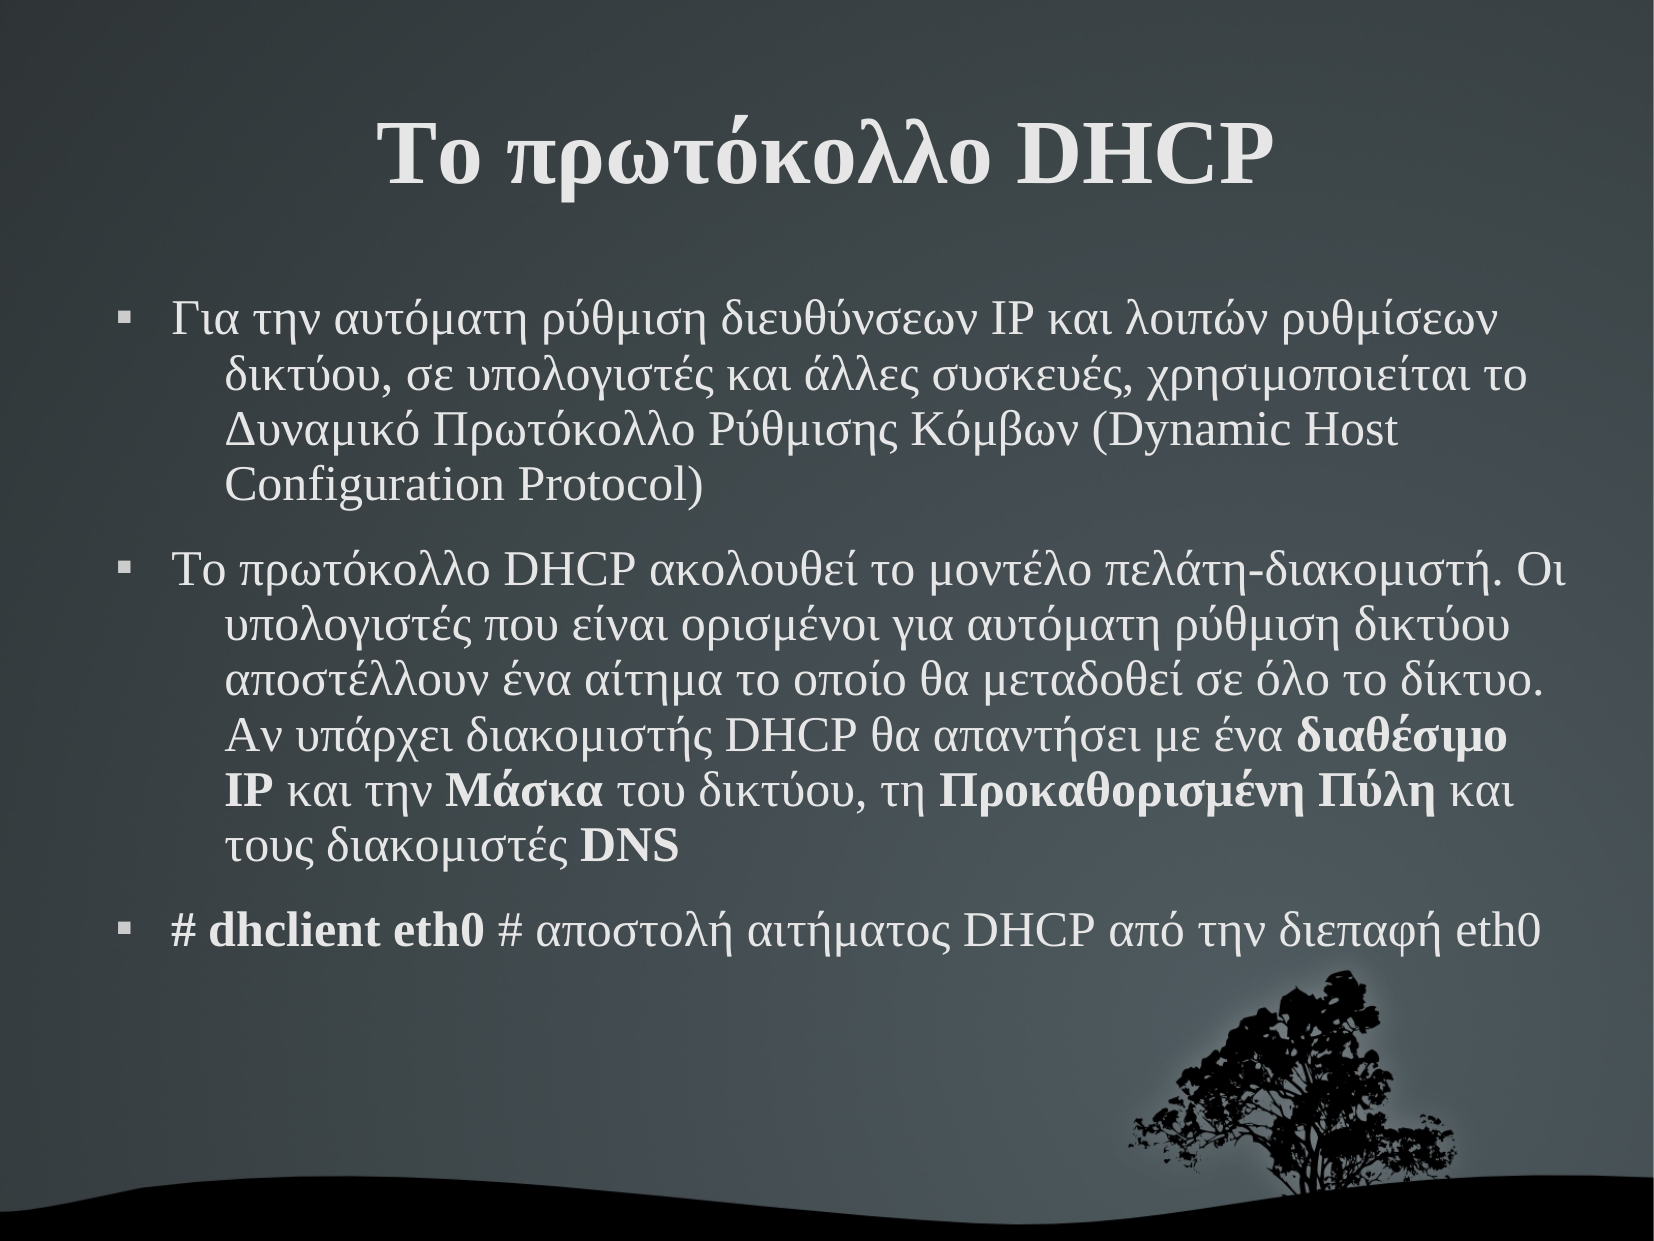

# Το πρωτόκολλο DHCP
Για την αυτόματη ρύθμιση διευθύνσεων IP και λοιπών ρυθμίσεων δικτύου, σε υπολογιστές και άλλες συσκευές, χρησιμοποιείται το Δυναμικό Πρωτόκολλο Ρύθμισης Κόμβων (Dynamic Host Configuration Protocol)
Το πρωτόκολλο DHCP ακολουθεί το μοντέλο πελάτη-διακομιστή. Οι υπολογιστές που είναι ορισμένοι για αυτόματη ρύθμιση δικτύου αποστέλλουν ένα αίτημα το οποίο θα μεταδοθεί σε όλο το δίκτυο. Αν υπάρχει διακομιστής DHCP θα απαντήσει με ένα διαθέσιμο IP και την Μάσκα του δικτύου, τη Προκαθορισμένη Πύλη και τους διακομιστές DNS
# dhclient eth0 # αποστολή αιτήματος DHCP από την διεπαφή eth0